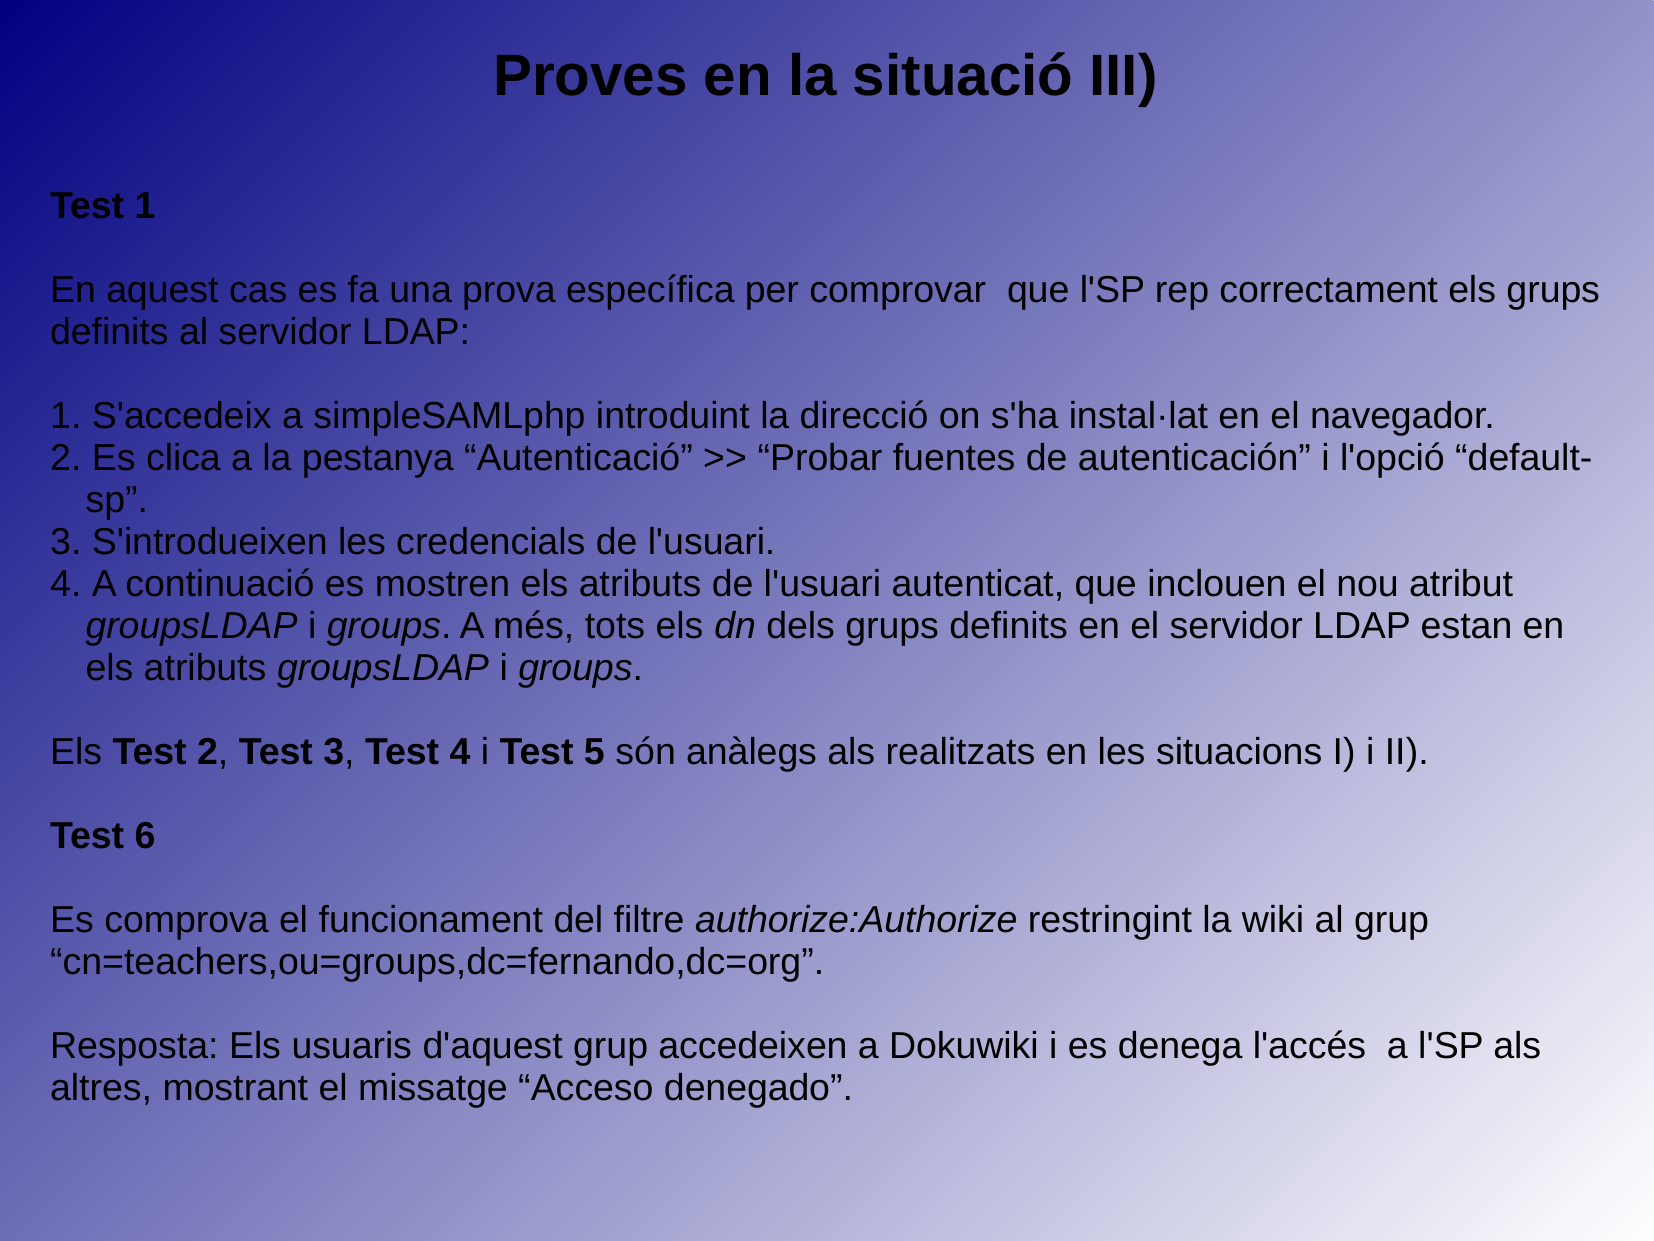

Proves en la situació III)
Test 1
En aquest cas es fa una prova específica per comprovar que l'SP rep correctament els grups definits al servidor LDAP:
 S'accedeix a simpleSAMLphp introduint la direcció on s'ha instal·lat en el navegador.
 Es clica a la pestanya “Autenticació” >> “Probar fuentes de autenticación” i l'opció “default-sp”.
 S'introdueixen les credencials de l'usuari.
 A continuació es mostren els atributs de l'usuari autenticat, que inclouen el nou atribut groupsLDAP i groups. A més, tots els dn dels grups definits en el servidor LDAP estan en els atributs groupsLDAP i groups.
Els Test 2, Test 3, Test 4 i Test 5 són anàlegs als realitzats en les situacions I) i II).
Test 6
Es comprova el funcionament del filtre authorize:Authorize restringint la wiki al grup “cn=teachers,ou=groups,dc=fernando,dc=org”.
Resposta: Els usuaris d'aquest grup accedeixen a Dokuwiki i es denega l'accés a l'SP als altres, mostrant el missatge “Acceso denegado”.